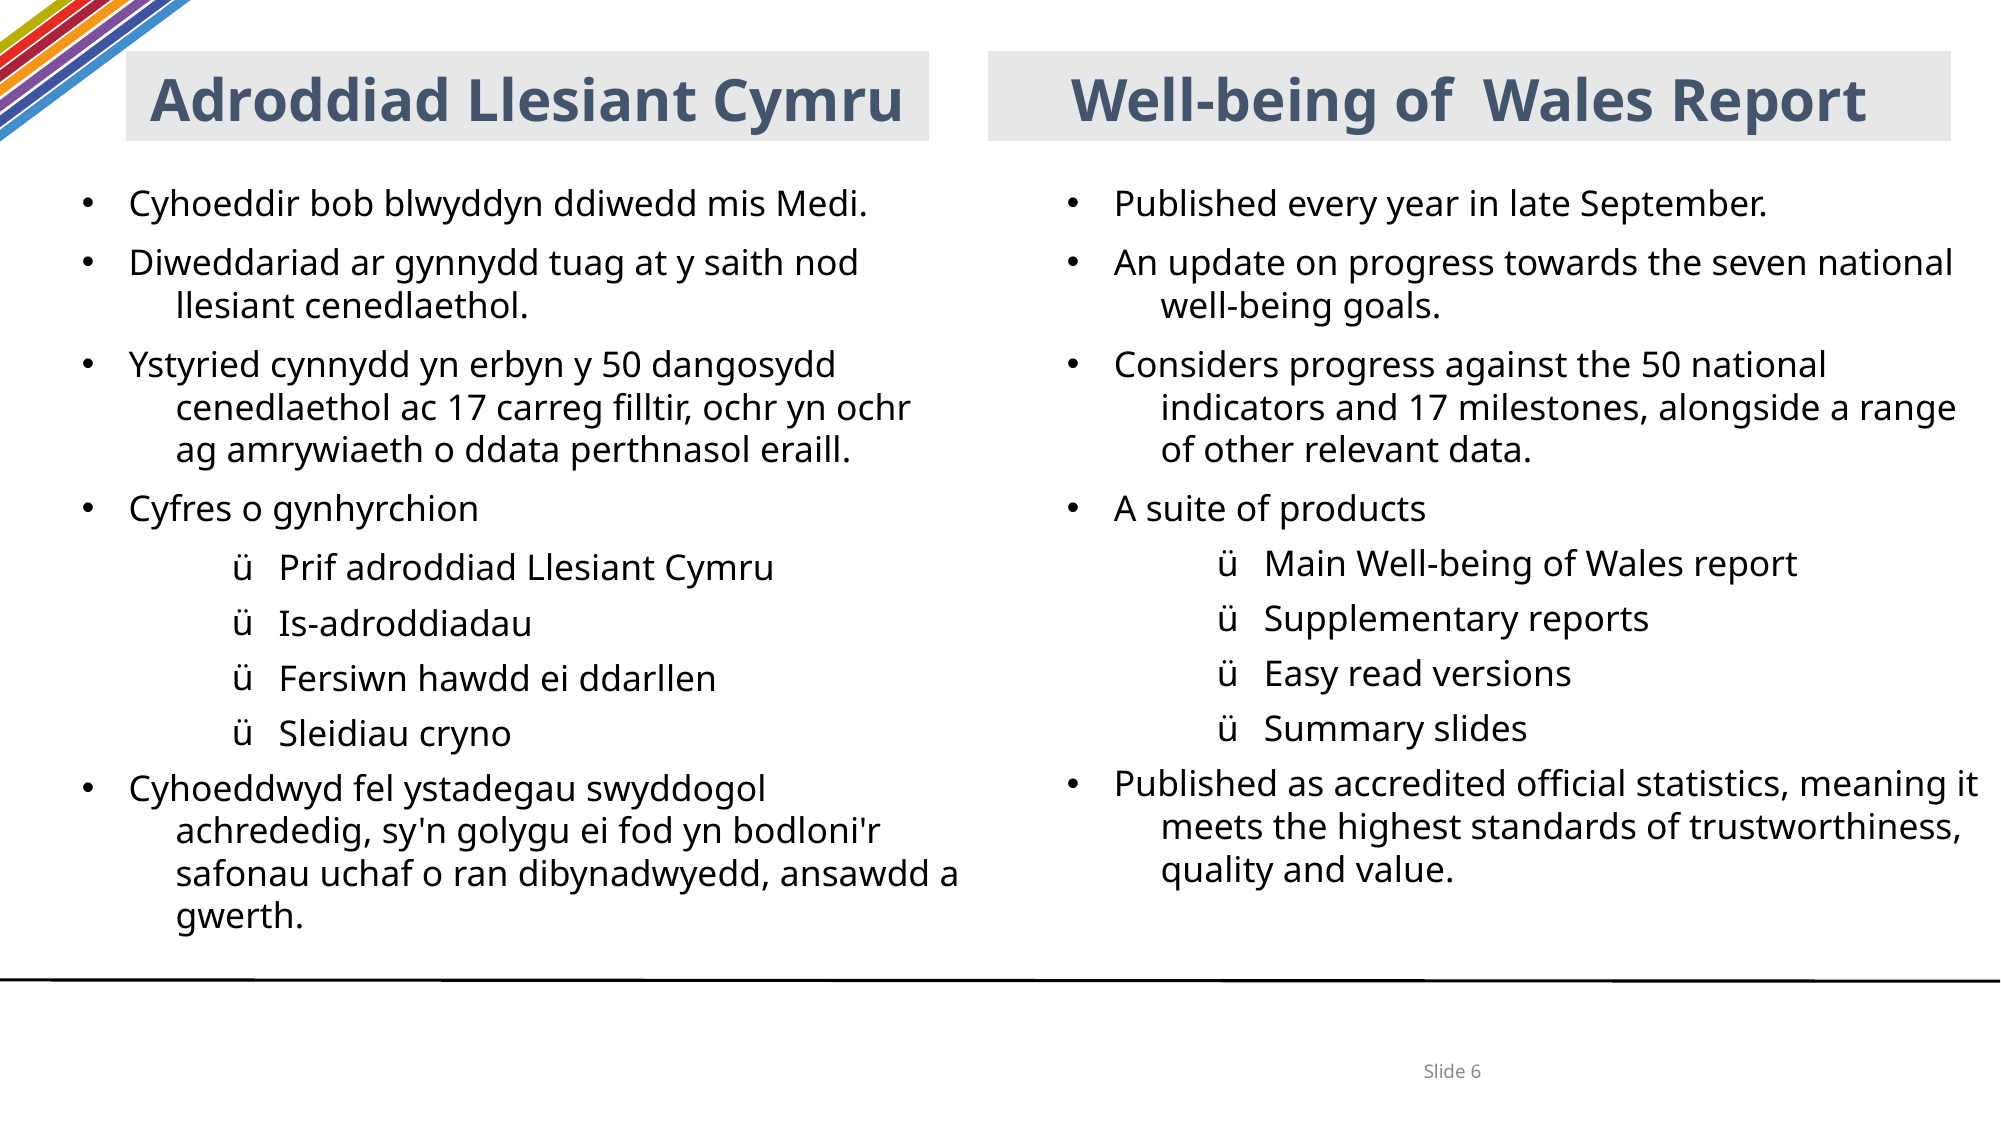

Adroddiad Llesiant Cymru
Well-being of Wales Report
Cyhoeddir bob blwyddyn ddiwedd mis Medi.
Diweddariad ar gynnydd tuag at y saith nod llesiant cenedlaethol.
Ystyried cynnydd yn erbyn y 50 dangosydd cenedlaethol ac 17 carreg filltir, ochr yn ochr ag amrywiaeth o ddata perthnasol eraill.
Cyfres o gynhyrchion
Prif adroddiad Llesiant Cymru
Is-adroddiadau
Fersiwn hawdd ei ddarllen
Sleidiau cryno
Cyhoeddwyd fel ystadegau swyddogol achrededig, sy'n golygu ei fod yn bodloni'r safonau uchaf o ran dibynadwyedd, ansawdd a gwerth.
Published every year in late September.
An update on progress towards the seven national well-being goals.
Considers progress against the 50 national indicators and 17 milestones, alongside a range of other relevant data.
A suite of products
Main Well-being of Wales report
Supplementary reports
Easy read versions
Summary slides
Published as accredited official statistics, meaning it meets the highest standards of trustworthiness, quality and value.